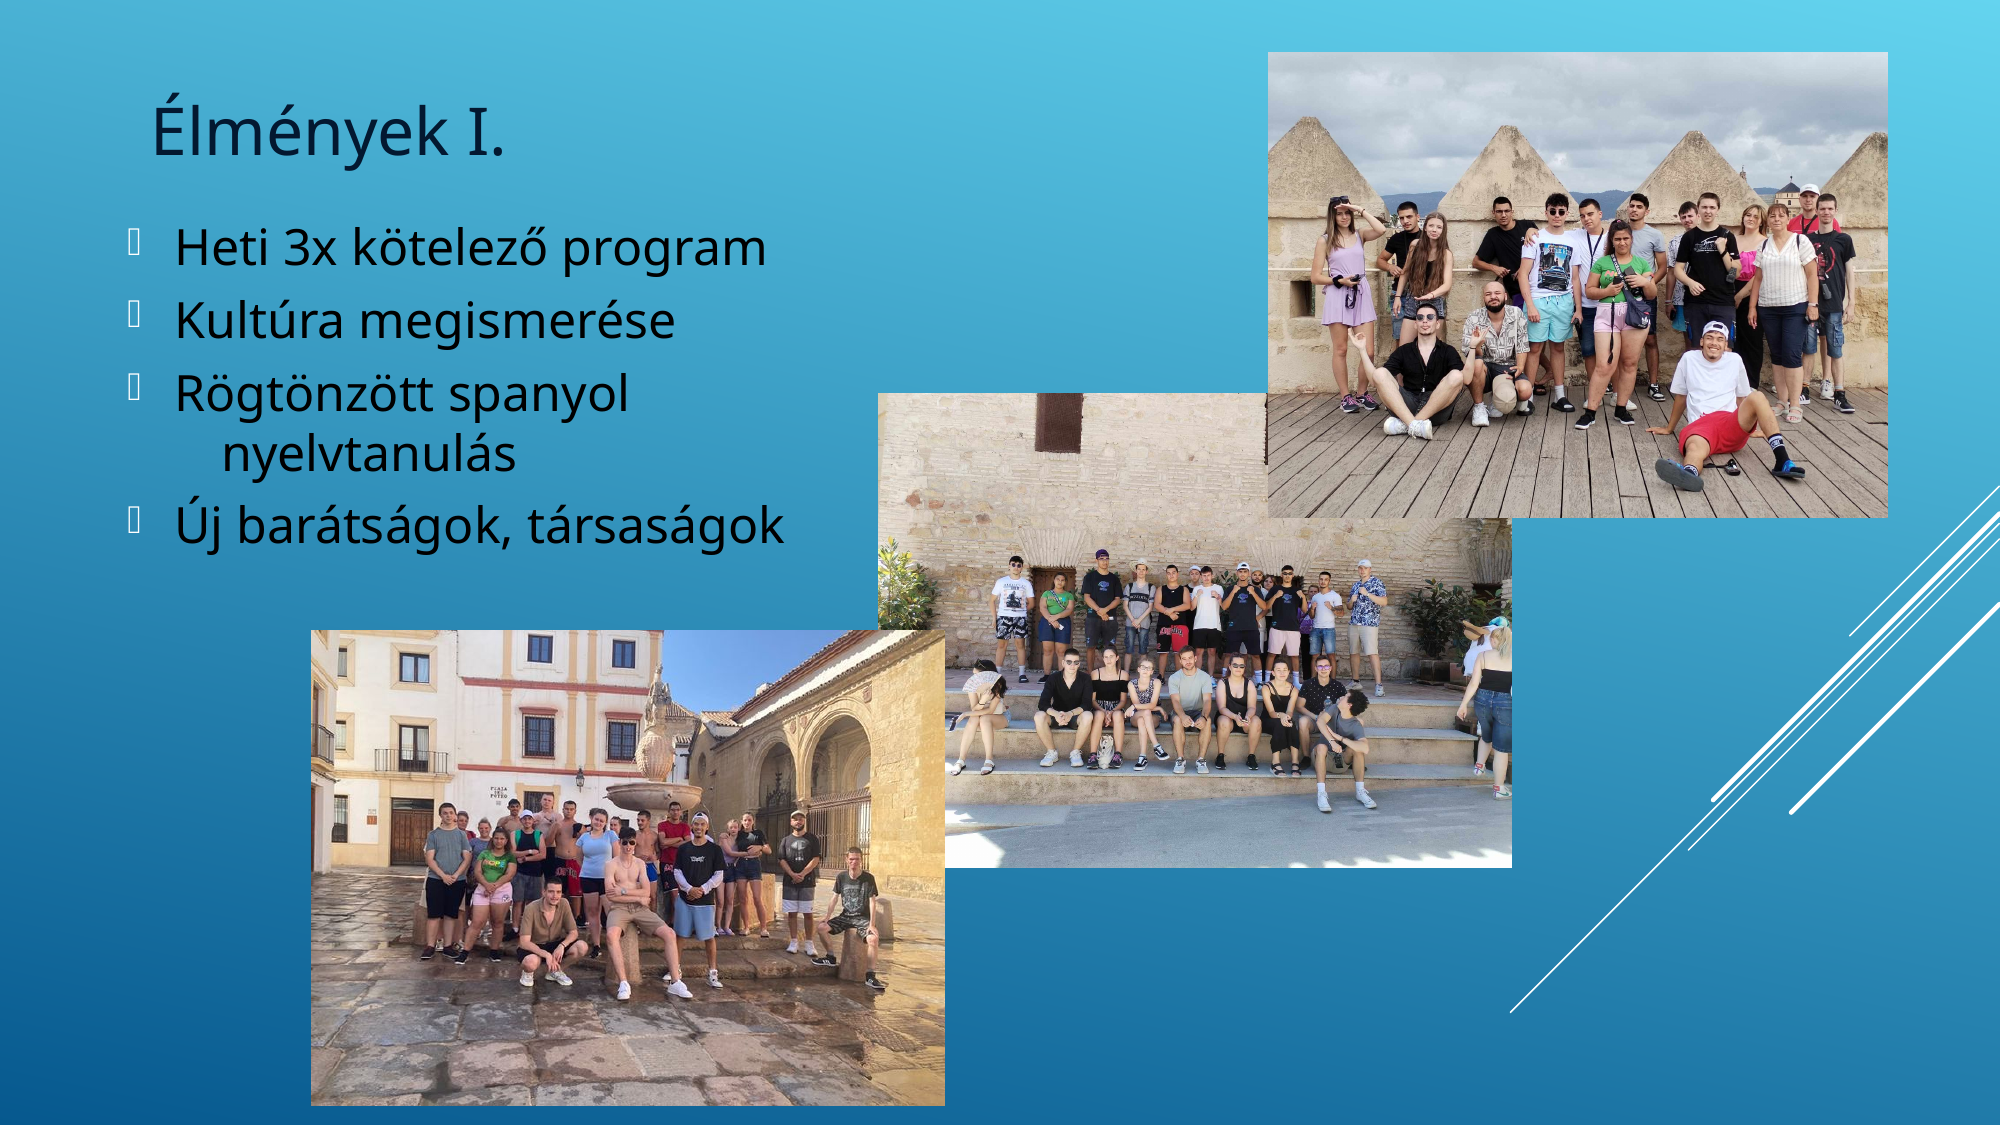

# Élmények I.
Heti 3x kötelező program
Kultúra megismerése
Rögtönzött spanyol nyelvtanulás
Új barátságok, társaságok